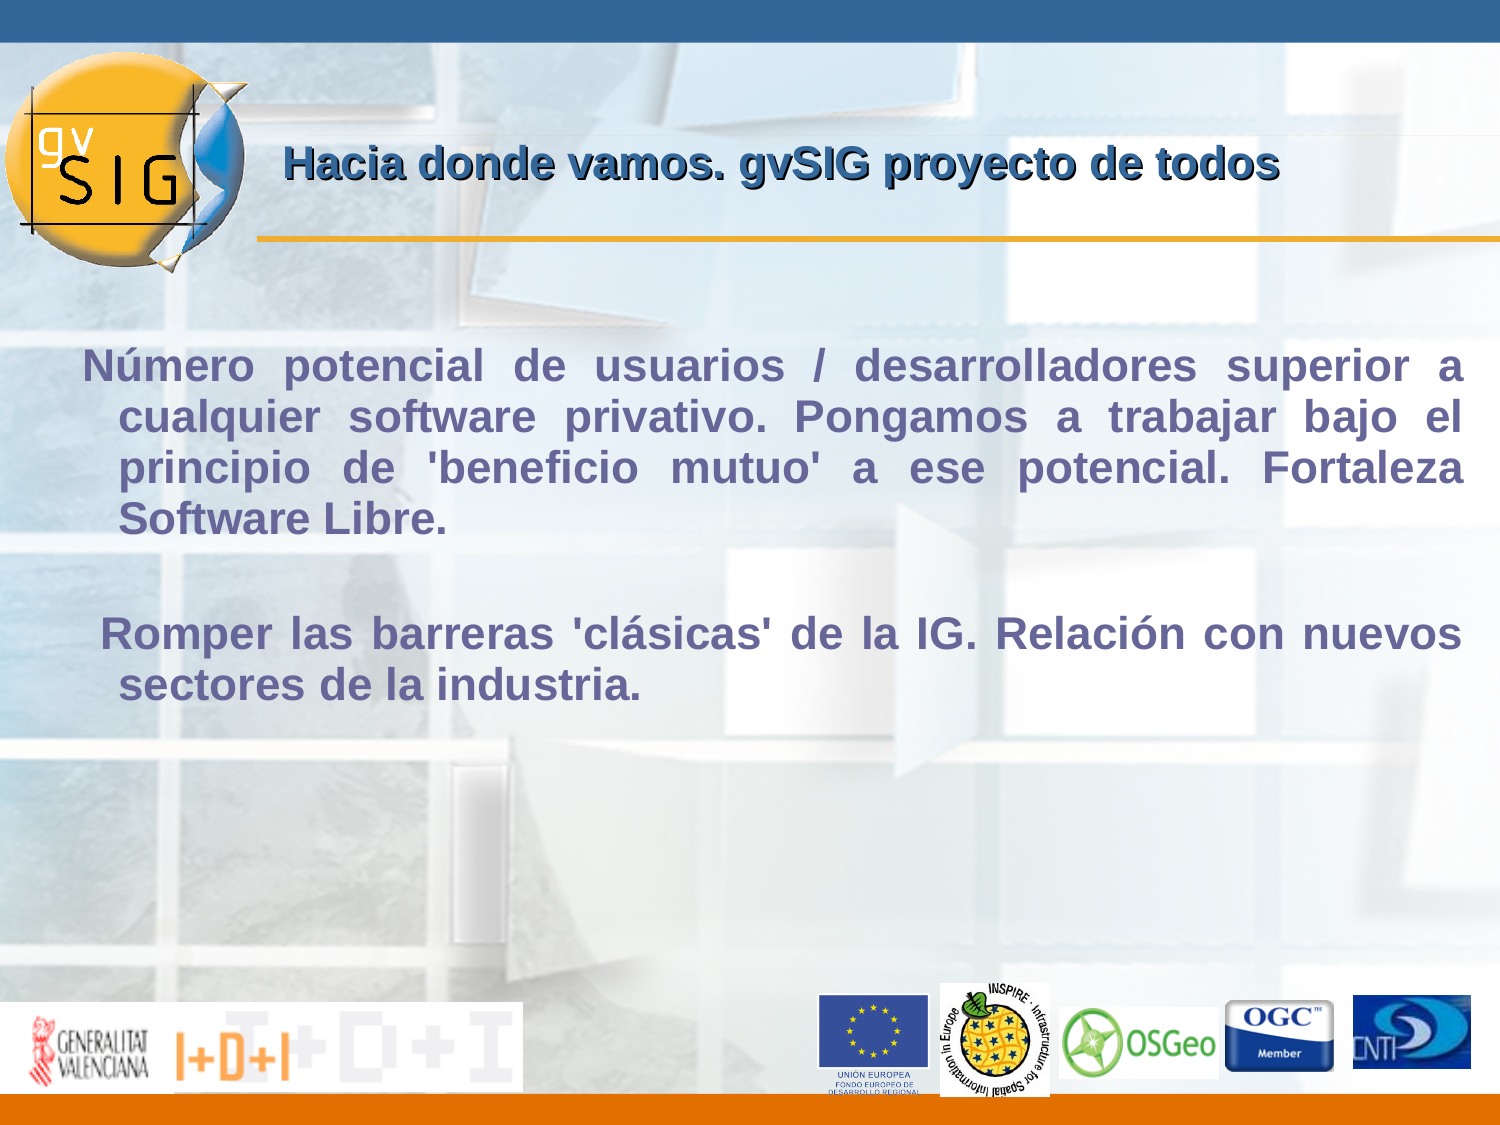

Hacia donde vamos. gvSIG proyecto de todos
Número potencial de usuarios / desarrolladores superior a cualquier software privativo. Pongamos a trabajar bajo el principio de 'beneficio mutuo' a ese potencial. Fortaleza Software Libre.
 Romper las barreras 'clásicas' de la IG. Relación con nuevos sectores de la industria.